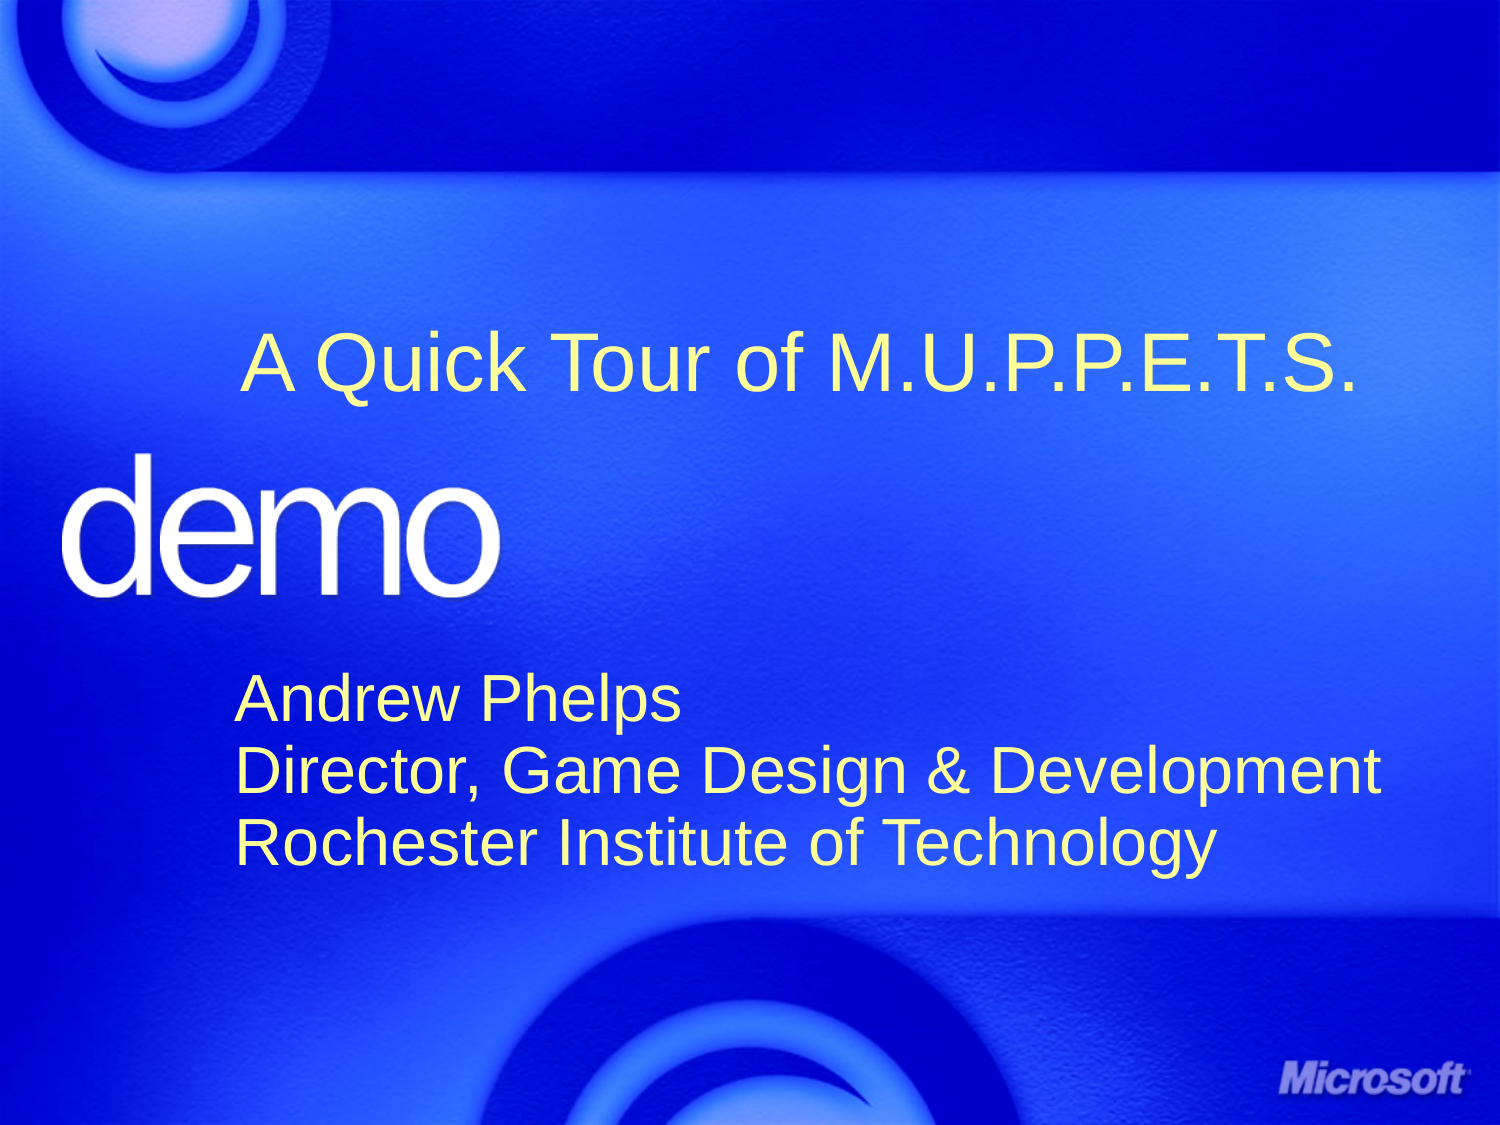

# A Quick Tour of M.U.P.P.E.T.S.
Andrew Phelps
Director, Game Design & Development
Rochester Institute of Technology